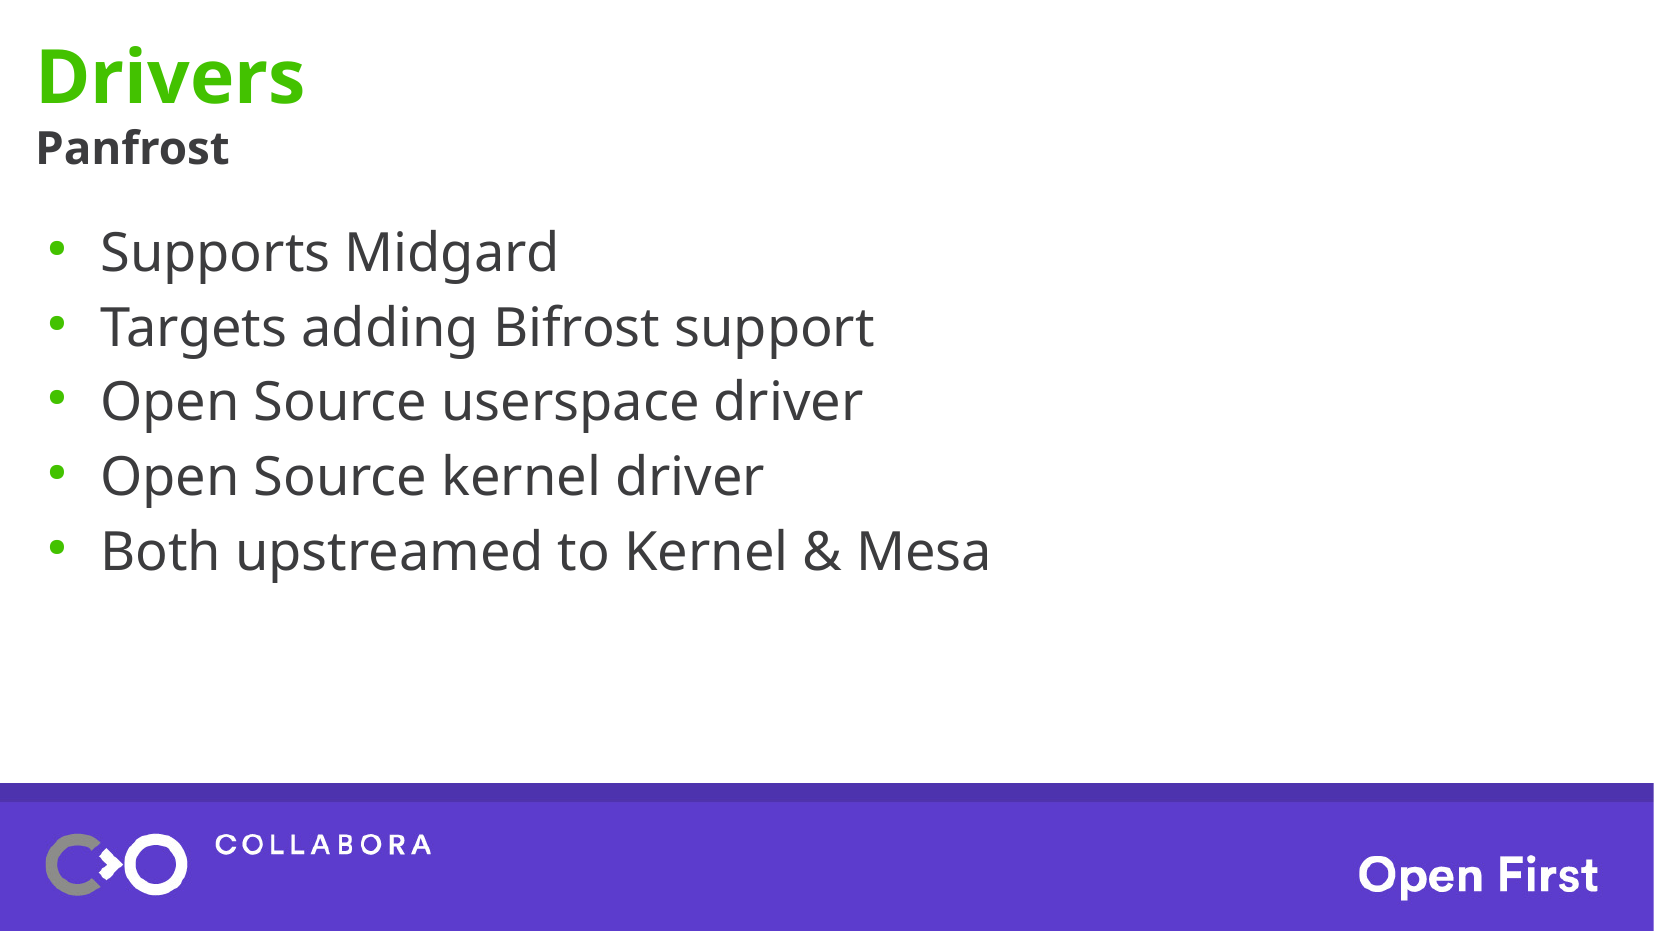

Drivers
Panfrost
# Supports Midgard
Targets adding Bifrost support
Open Source userspace driver
Open Source kernel driver
Both upstreamed to Kernel & Mesa